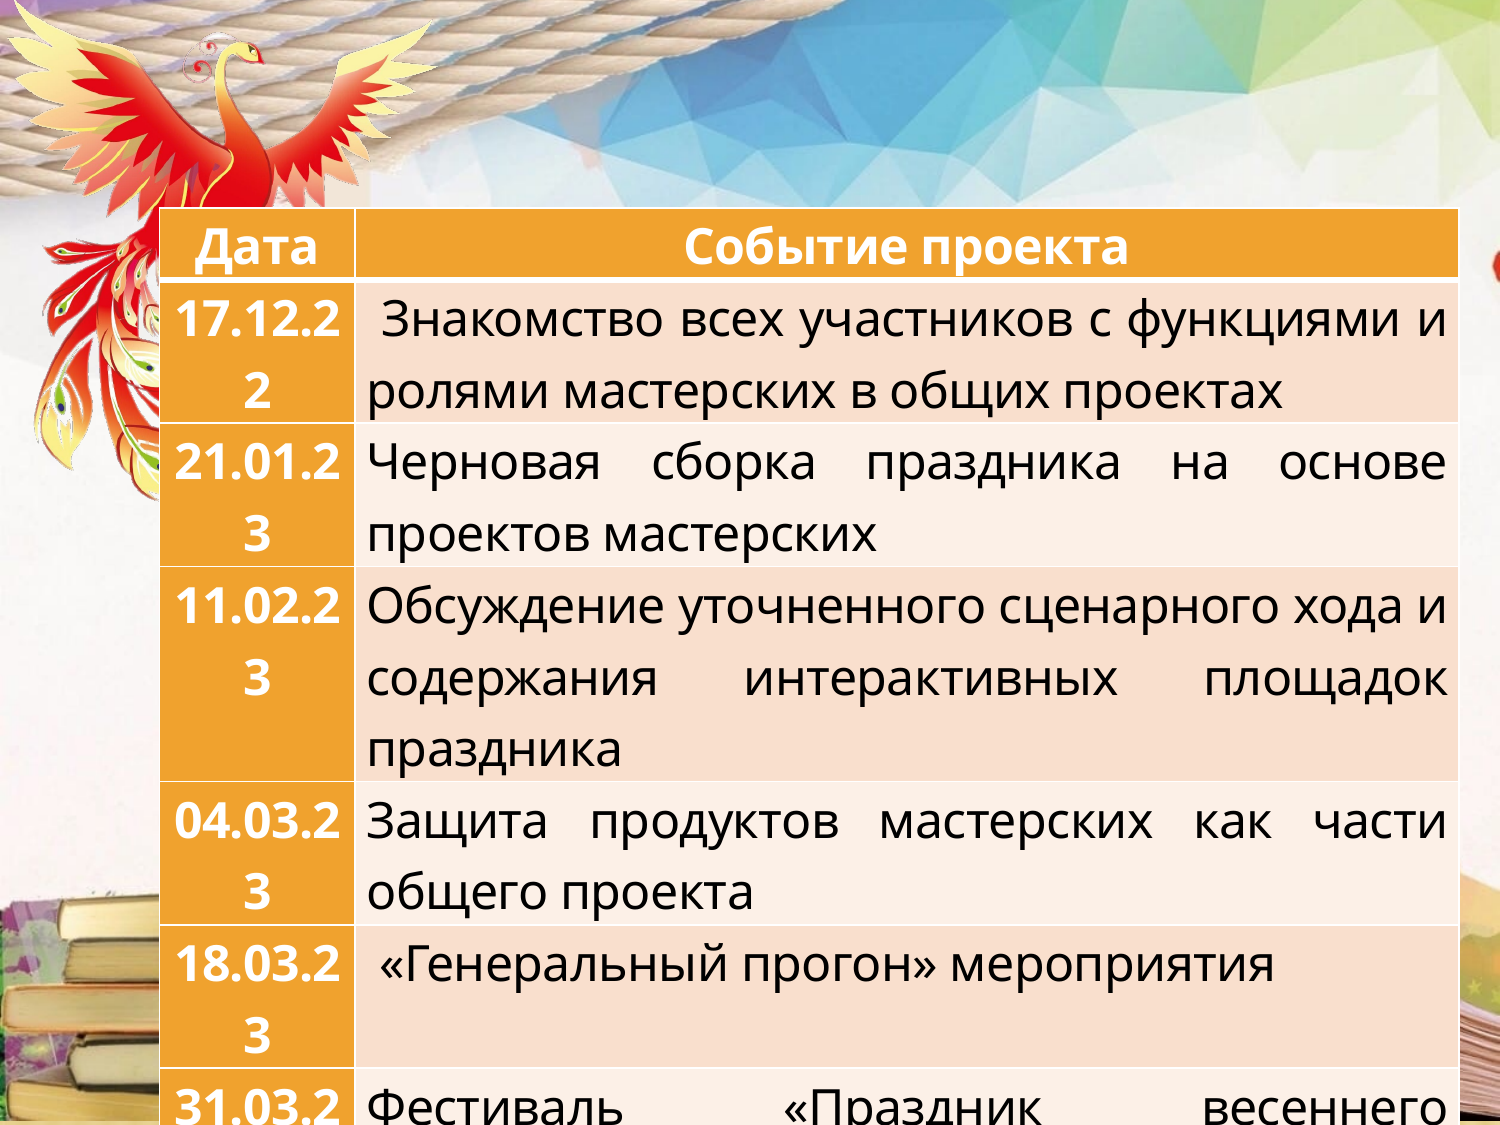

| Дата | Событие проекта |
| --- | --- |
| 17.12.22 | Знакомство всех участников с функциями и ролями мастерских в общих проектах |
| 21.01.23 | Черновая сборка праздника на основе проектов мастерских |
| 11.02.23 | Обсуждение уточненного сценарного хода и содержания интерактивных площадок праздника |
| 04.03.23 | Защита продуктов мастерских как части общего проекта |
| 18.03.23 | «Генеральный прогон» мероприятия |
| 31.03.23 | Фестиваль «Праздник весеннего равноденствия» |